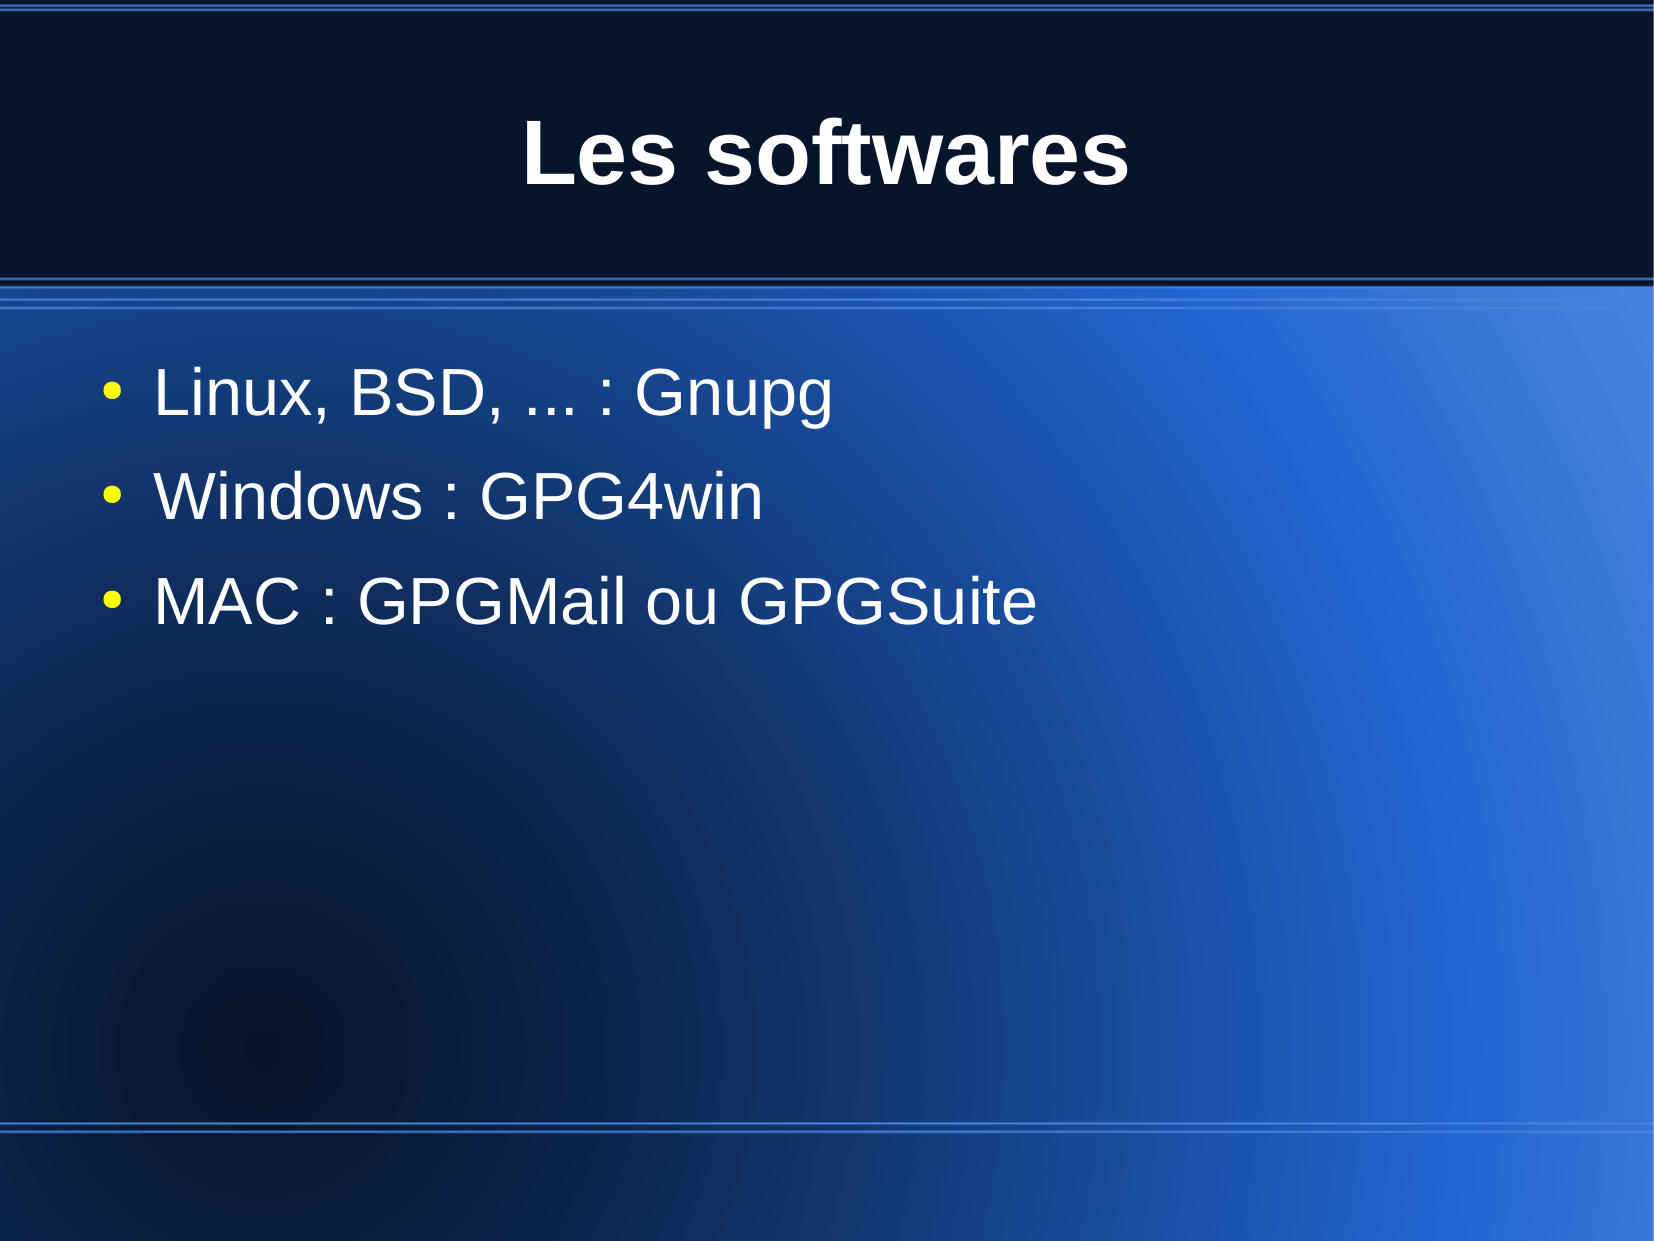

# Les softwares
Linux, BSD, ... : Gnupg
Windows : GPG4win
MAC : GPGMail ou GPGSuite